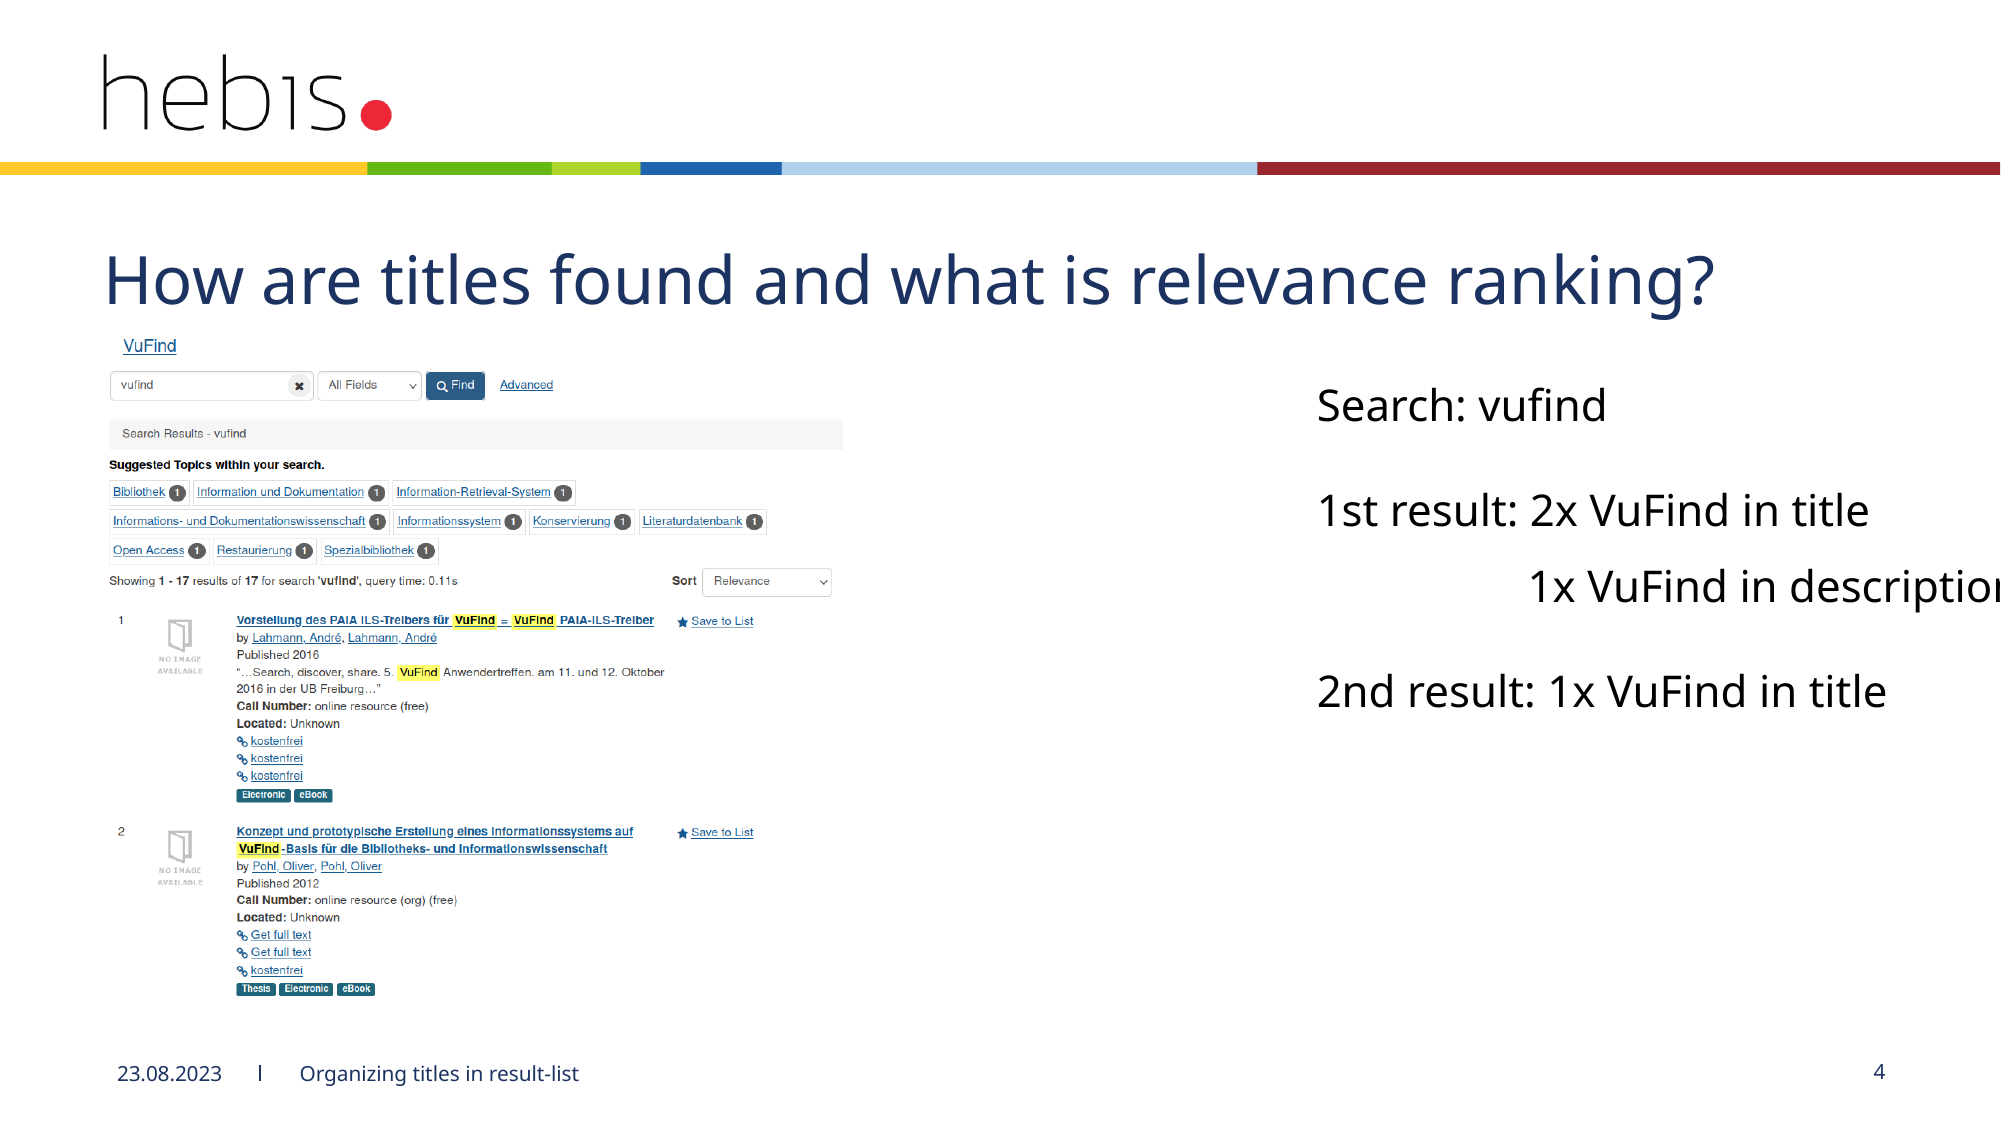

How are titles found and what is relevance ranking?
# Search: vufind
1st result: 2x VuFind in title
 1x VuFind in description
2nd result: 1x VuFind in title
23.08.2023
Organizing titles in result-list